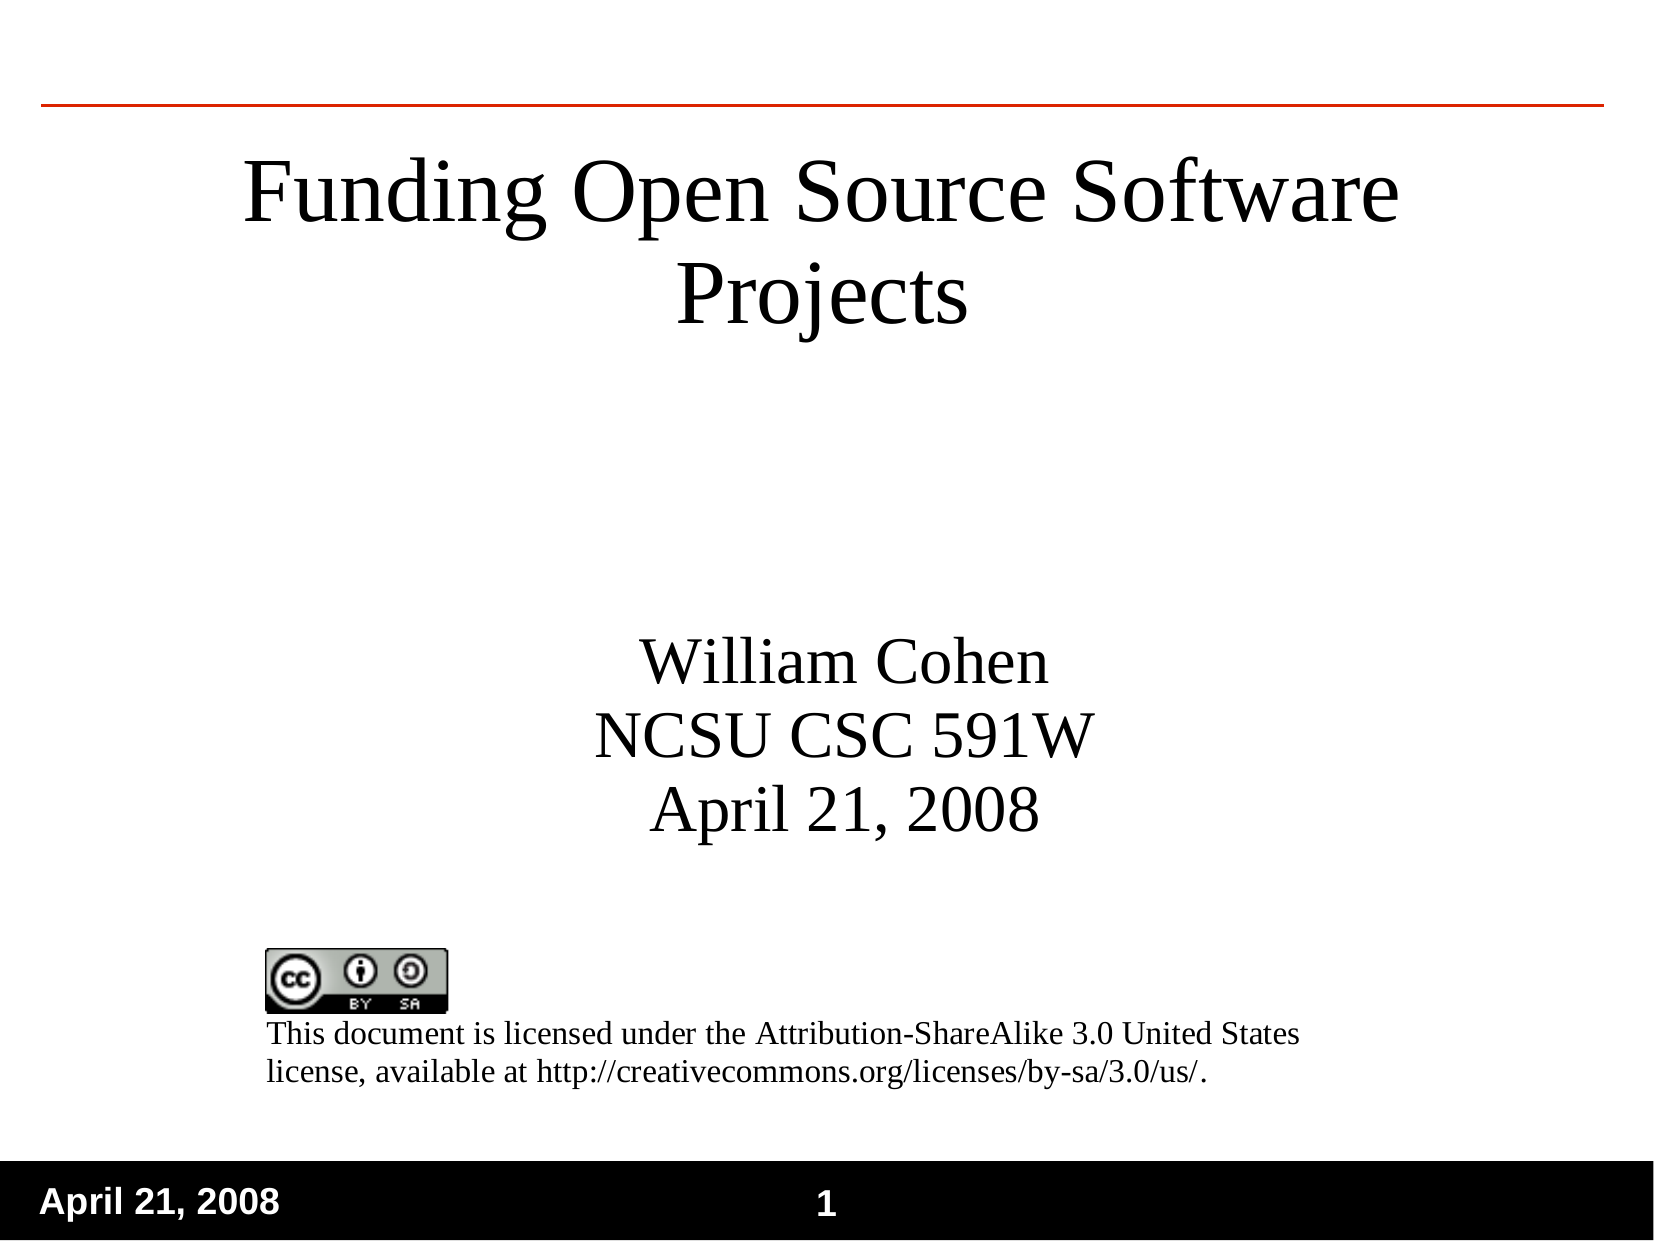

# Funding Open Source Software Projects
William Cohen
NCSU CSC 591W
April 21, 2008